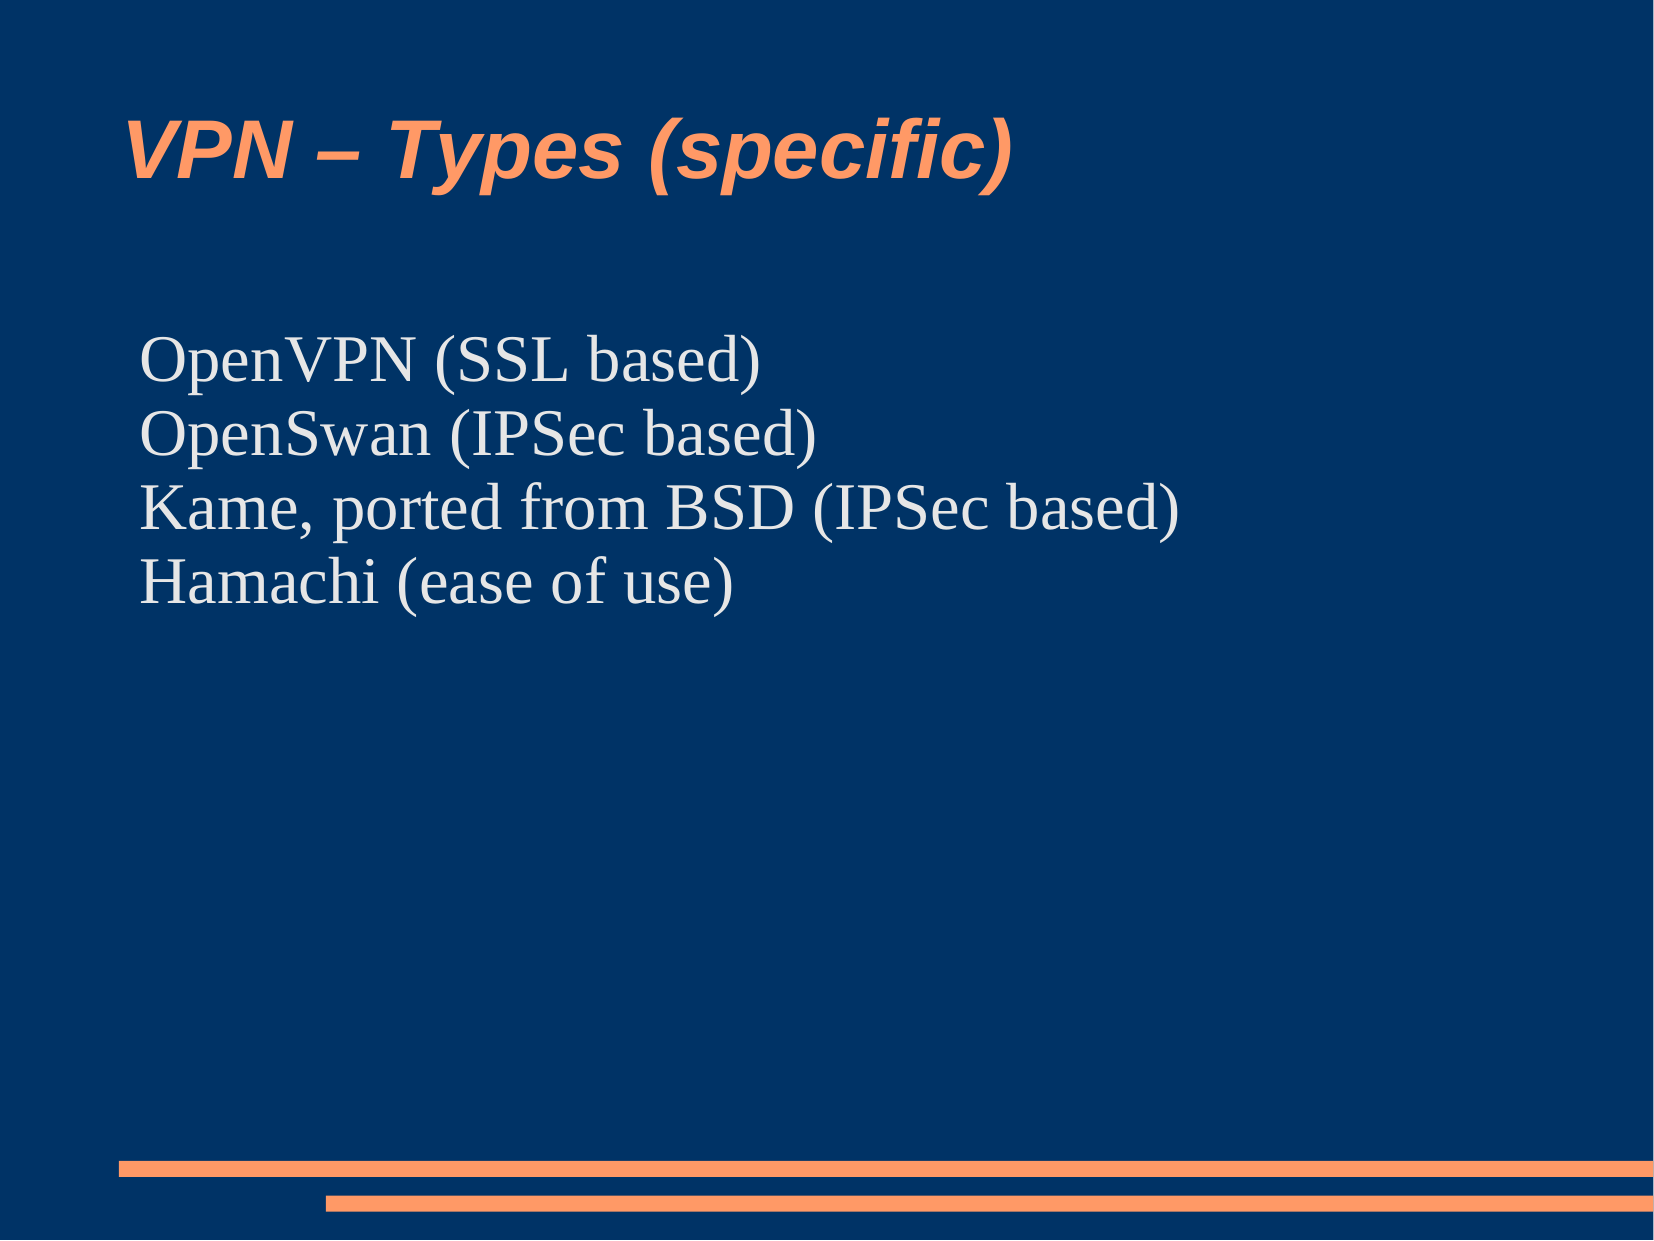

# VPN – Types (specific)
OpenVPN (SSL based)
OpenSwan (IPSec based)
Kame, ported from BSD (IPSec based)
Hamachi (ease of use)